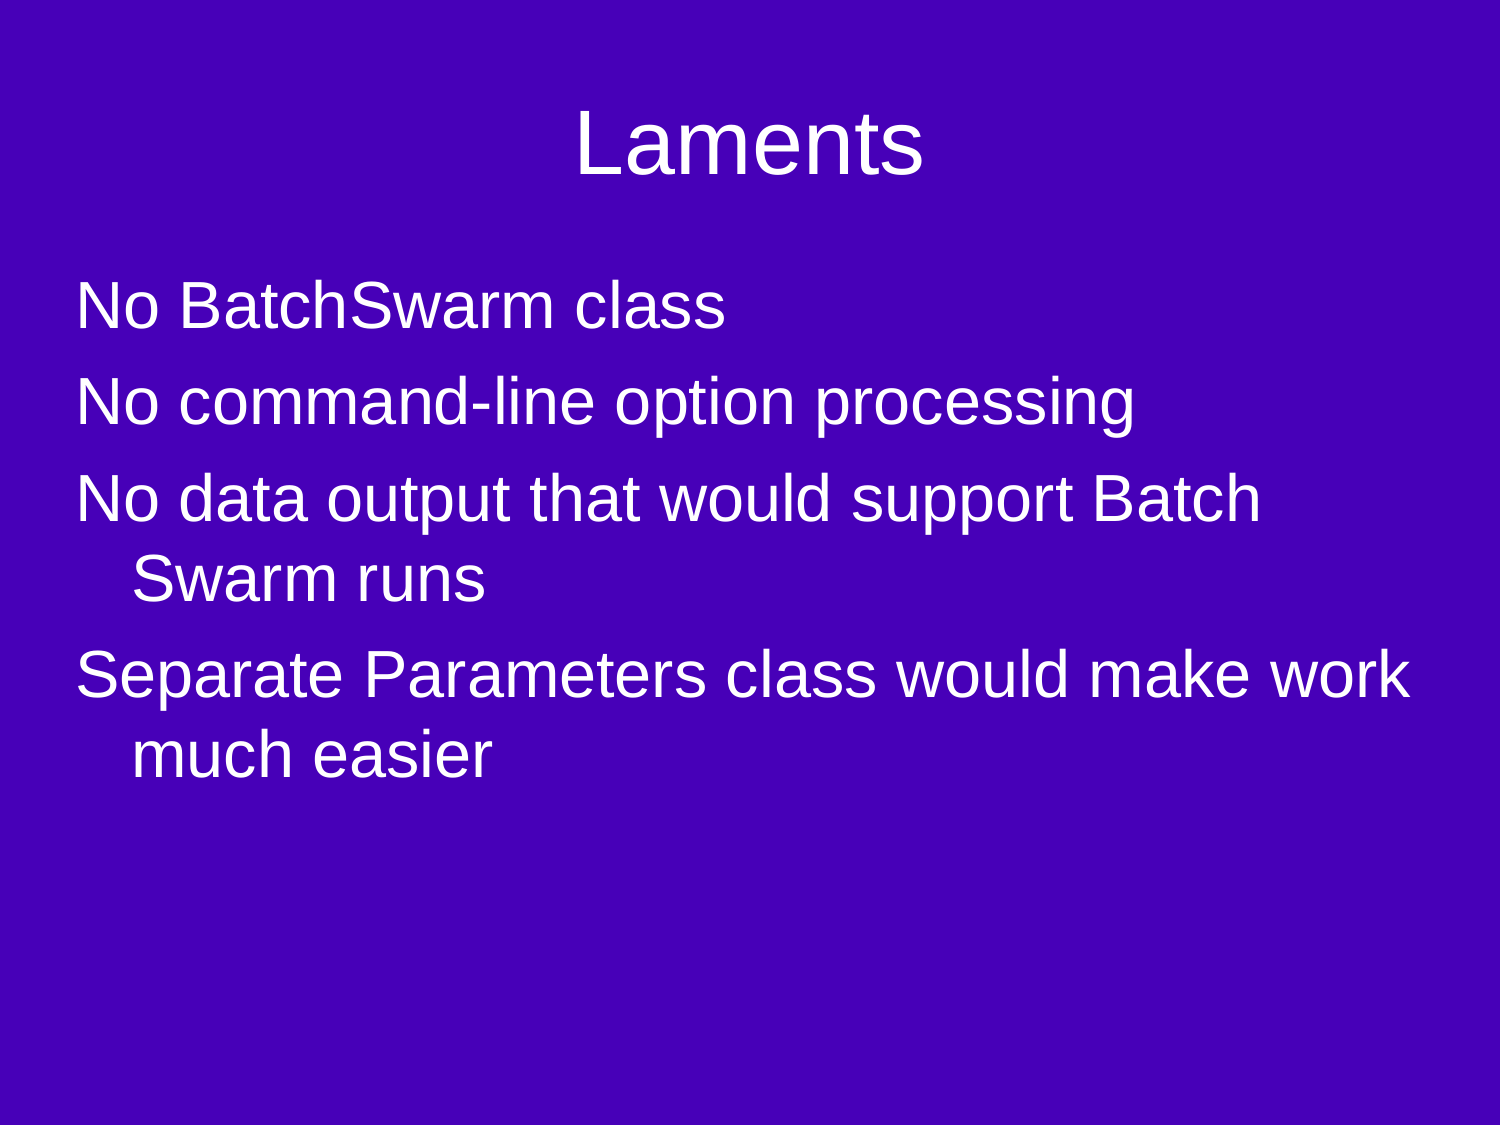

# Laments
No BatchSwarm class
No command-line option processing
No data output that would support Batch Swarm runs
Separate Parameters class would make work much easier